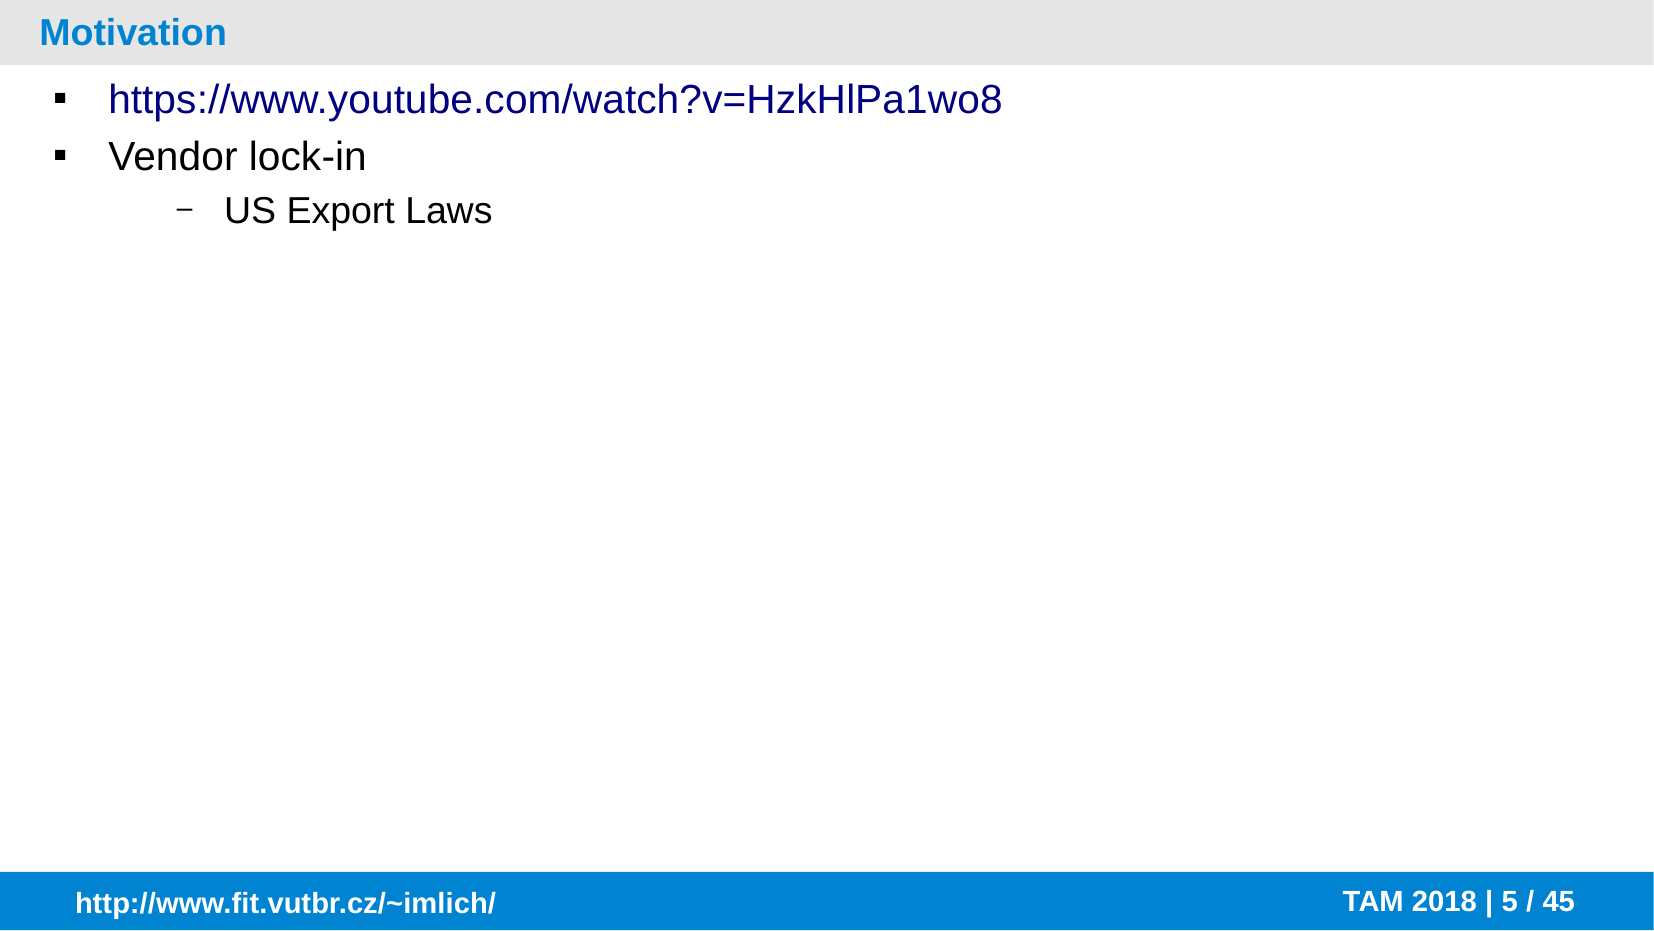

# Motivation
https://www.youtube.com/watch?v=HzkHlPa1wo8
Vendor lock-in
US Export Laws